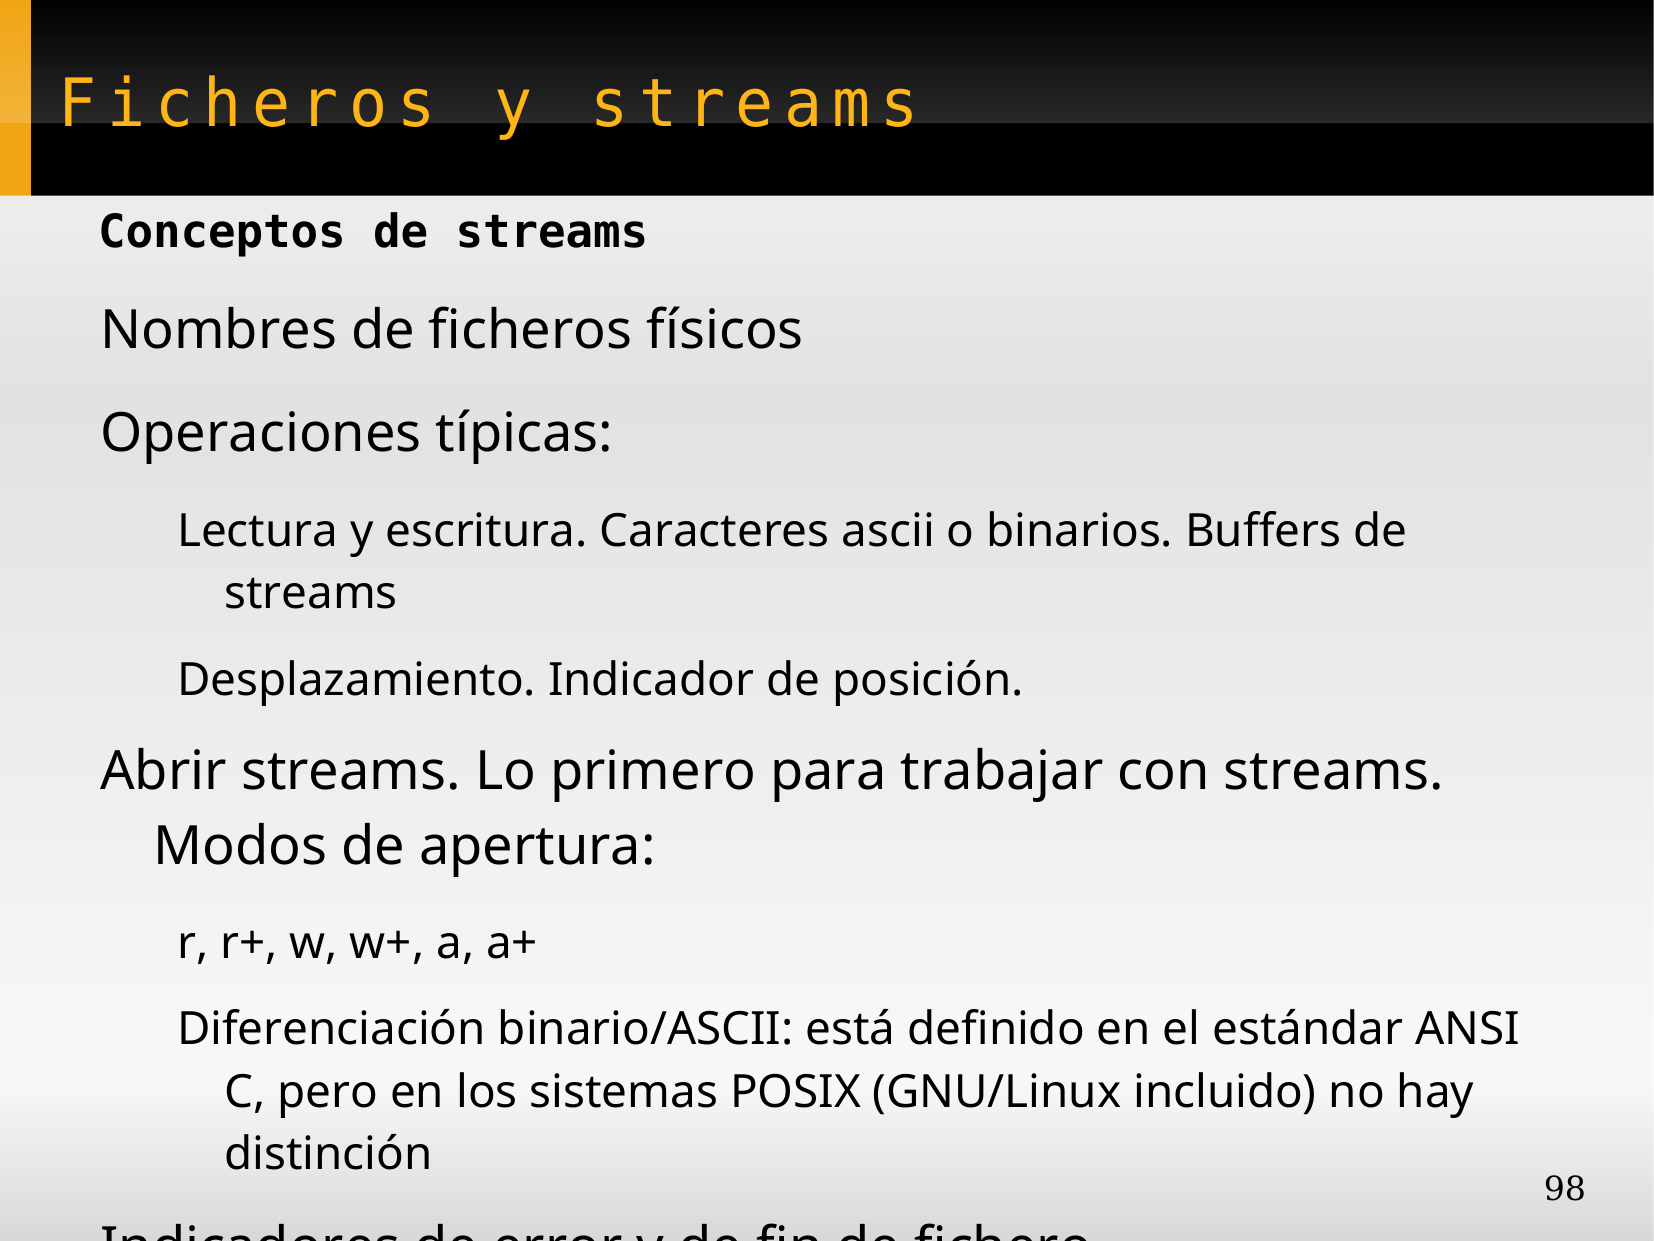

# Ficheros y streams
Conceptos de streams
Nombres de ficheros físicos
Operaciones típicas:
Lectura y escritura. Caracteres ascii o binarios. Buffers de streams
Desplazamiento. Indicador de posición.
Abrir streams. Lo primero para trabajar con streams. Modos de apertura:
r, r+, w, w+, a, a+
Diferenciación binario/ASCII: está definido en el estándar ANSI C, pero en los sistemas POSIX (GNU/Linux incluido) no hay distinción
Indicadores de error y de fin de fichero
Cerrar streams. Obligatorio para los streams abiertos.
98